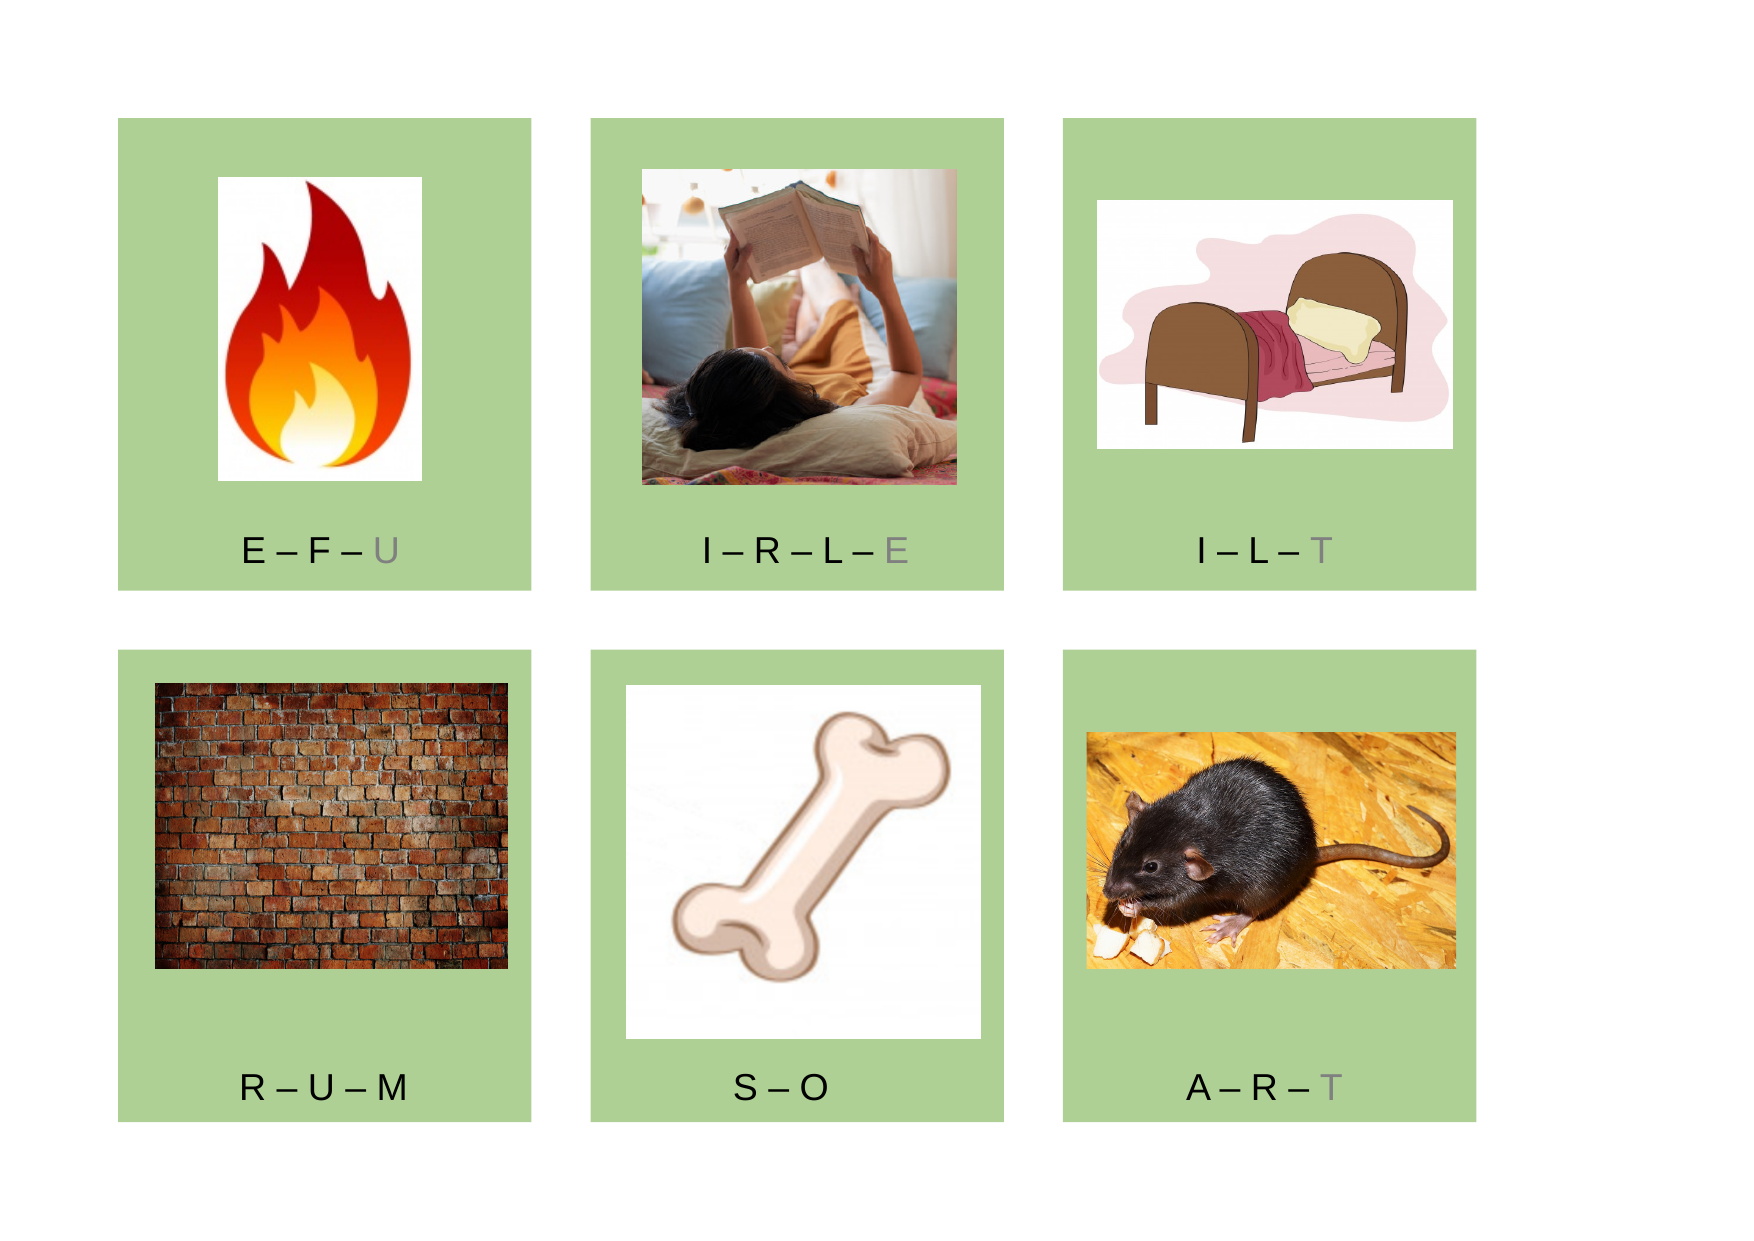

E – F – U
I – R – L – E
I – L – T
R – U – M
S – O
A – R – T